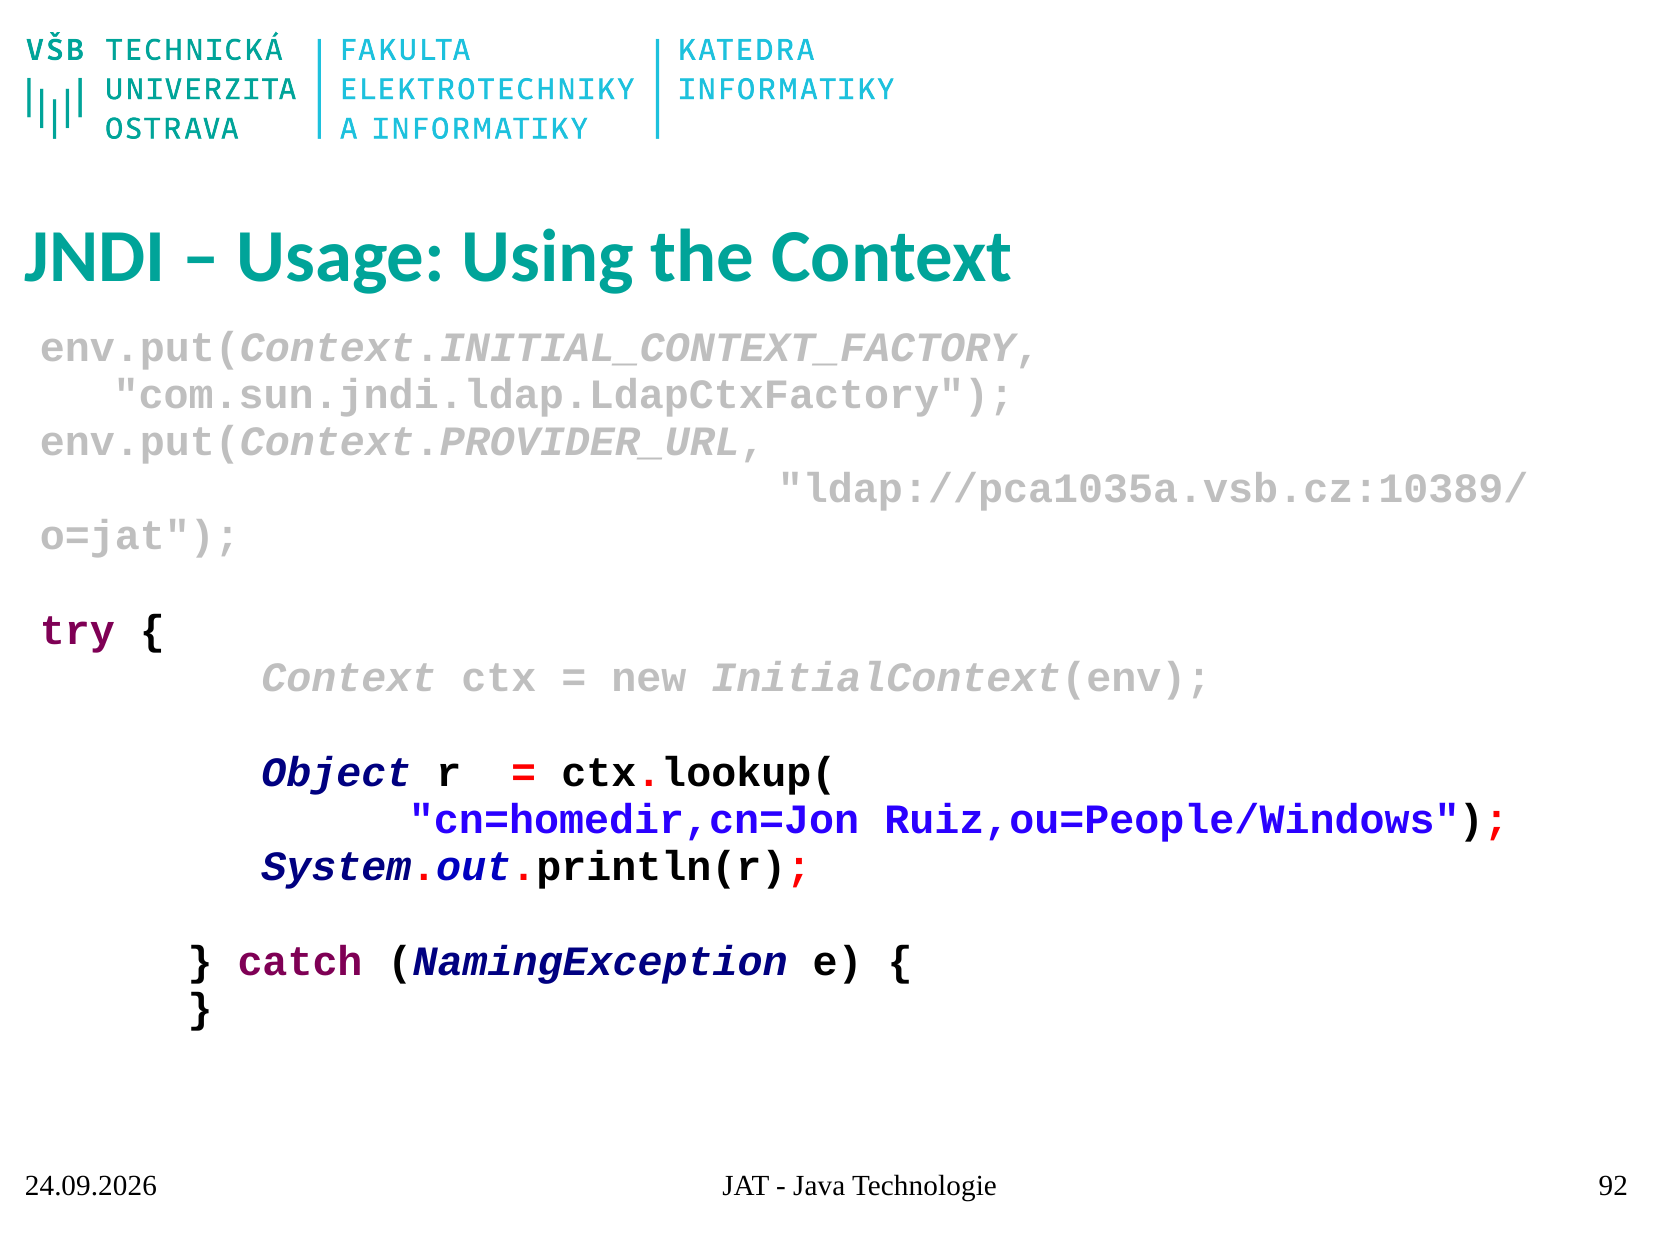

JNDI – Usage: Using the Context
# env.put(Context.INITIAL_CONTEXT_FACTORY,
	"com.sun.jndi.ldap.LdapCtxFactory");
env.put(Context.PROVIDER_URL,
										"ldap://pca1035a.vsb.cz:10389/o=jat");
try {
			Context ctx = new InitialContext(env);
			Object r = ctx.lookup(
					"cn=homedir,cn=Jon Ruiz,ou=People/Windows");
			System.out.println(r);
		} catch (NamingException e) {
		}
JAT - Java Technologie
92